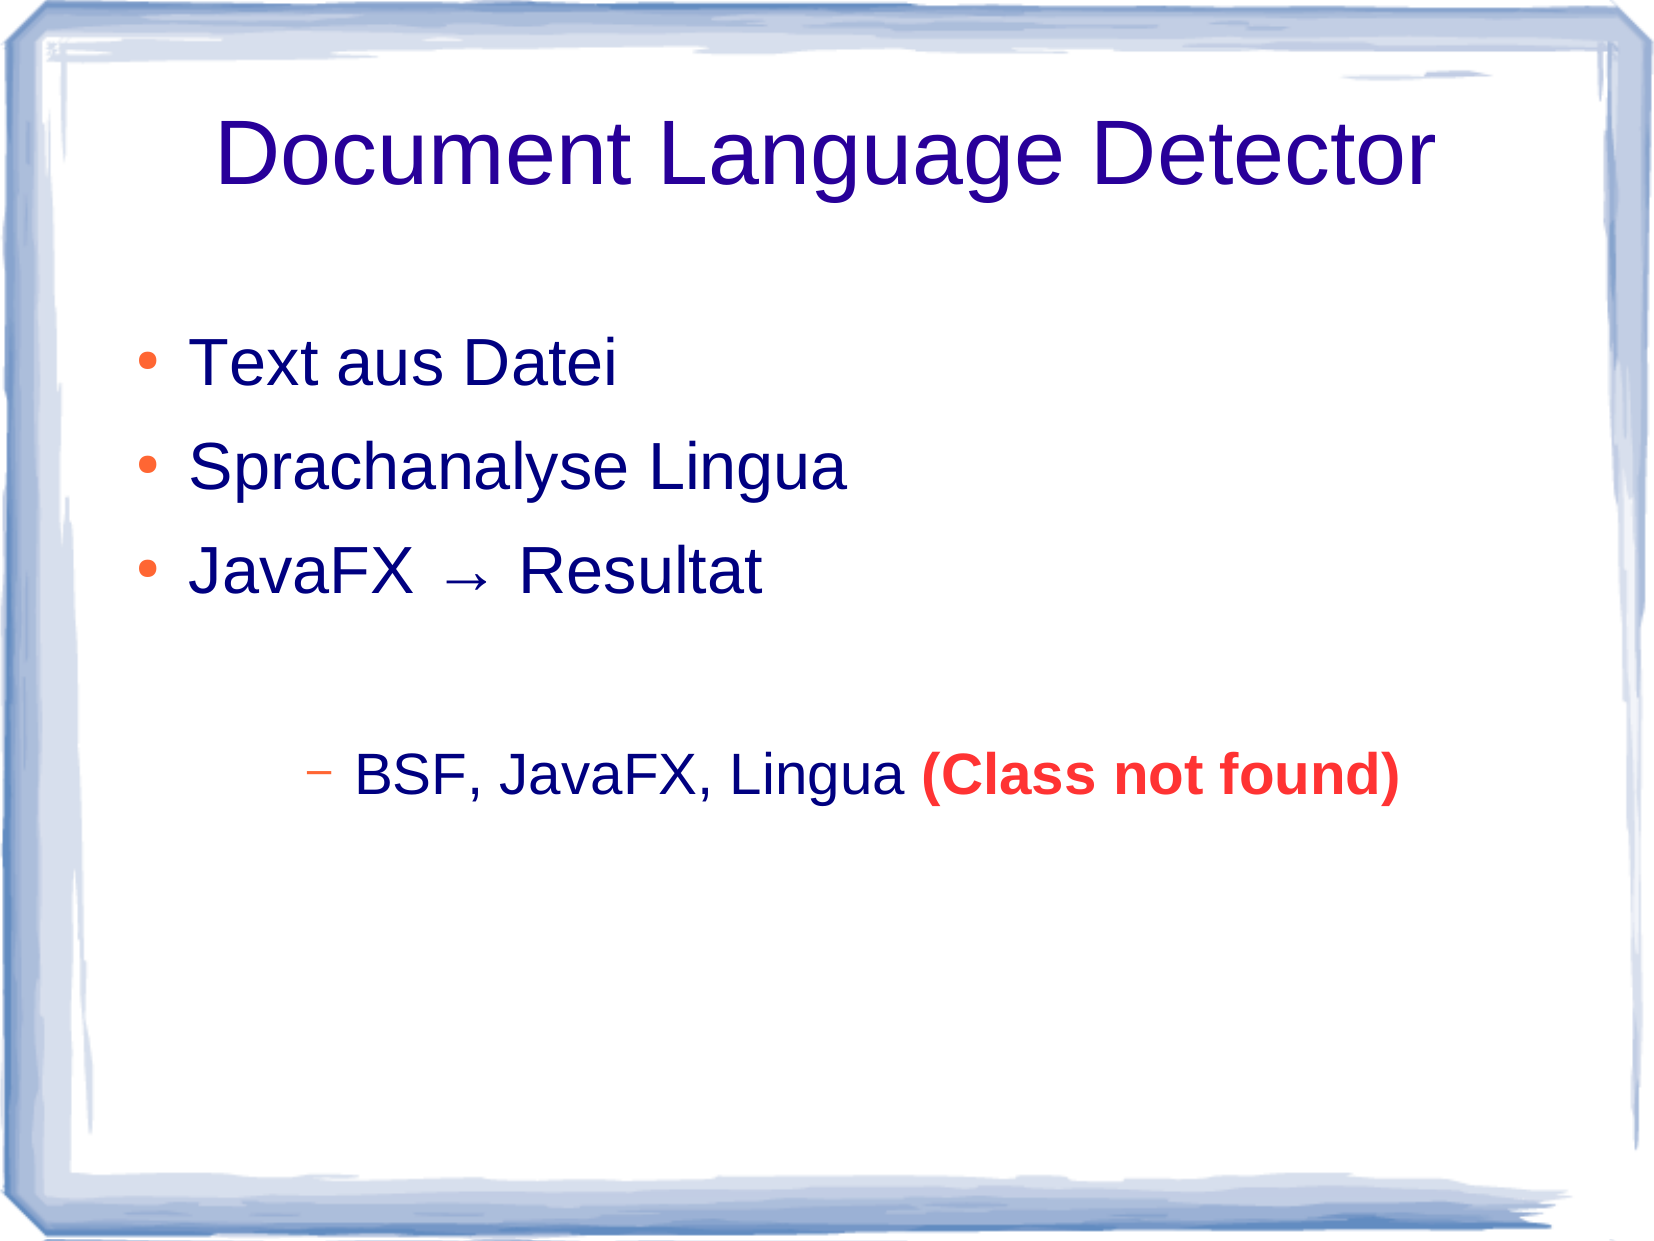

# Document Language Detector
Text aus Datei
Sprachanalyse Lingua
JavaFX → Resultat
BSF, JavaFX, Lingua (Class not found)